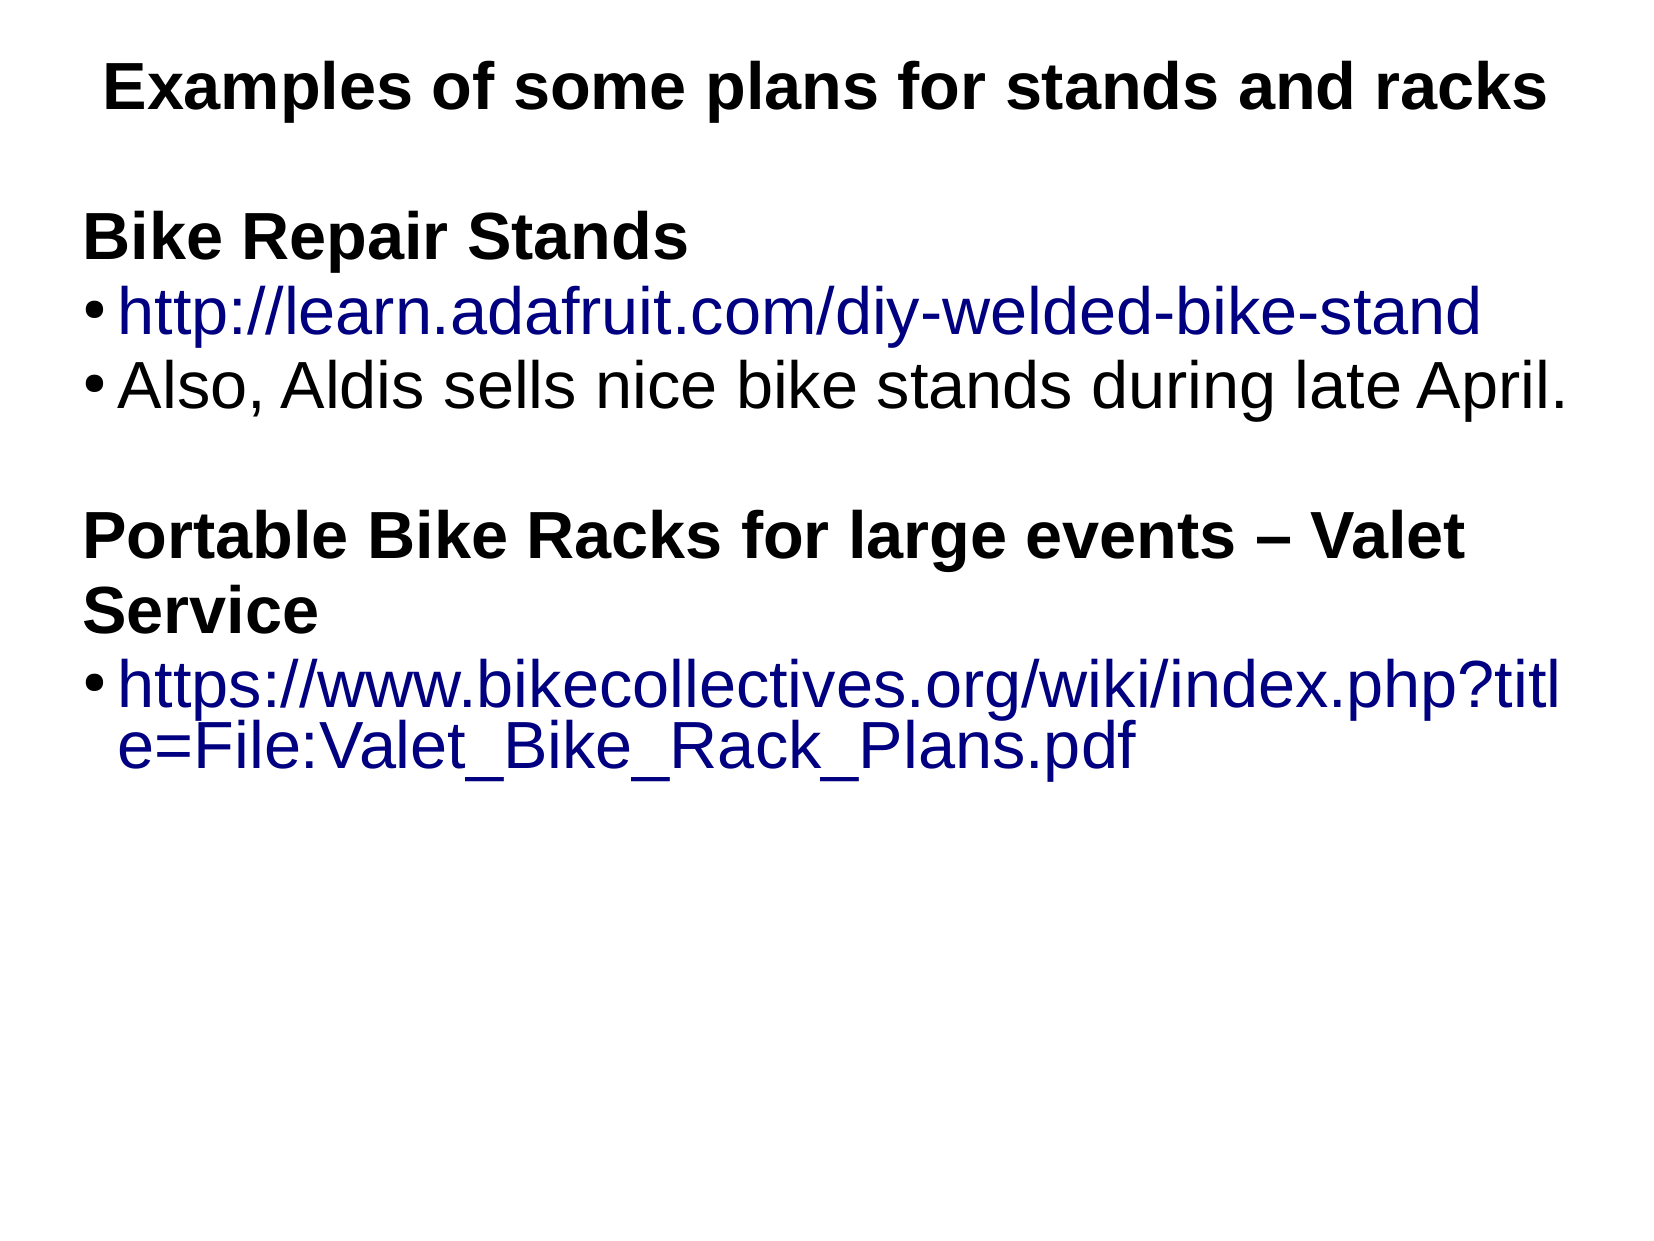

# Examples of some plans for stands and racks
Bike Repair Stands
http://learn.adafruit.com/diy-welded-bike-stand
Also, Aldis sells nice bike stands during late April.
Portable Bike Racks for large events – Valet Service
https://www.bikecollectives.org/wiki/index.php?title=File:Valet_Bike_Rack_Plans.pdf